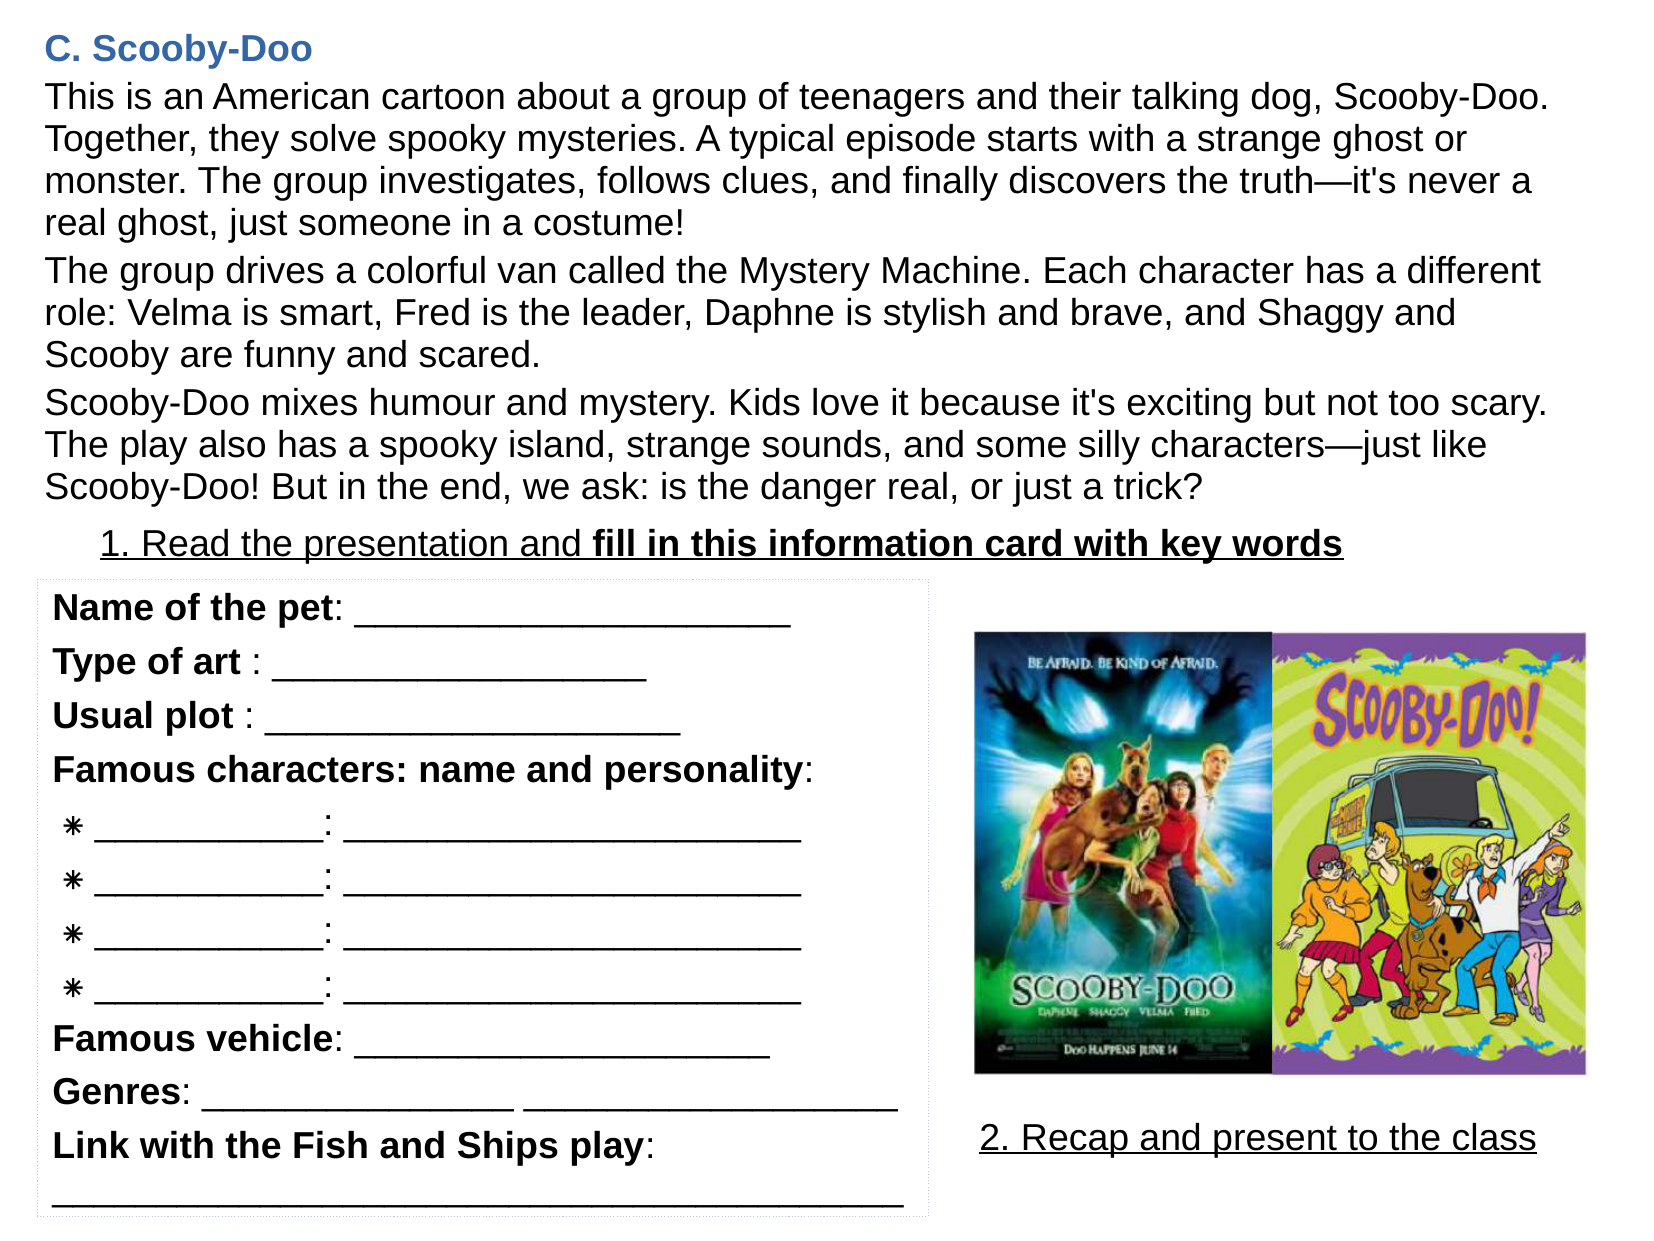

C. Scooby-Doo
This is an American cartoon about a group of teenagers and their talking dog, Scooby-Doo. Together, they solve spooky mysteries. A typical episode starts with a strange ghost or monster. The group investigates, follows clues, and finally discovers the truth—it's never a real ghost, just someone in a costume!
The group drives a colorful van called the Mystery Machine. Each character has a different role: Velma is smart, Fred is the leader, Daphne is stylish and brave, and Shaggy and Scooby are funny and scared.
Scooby-Doo mixes humour and mystery. Kids love it because it's exciting but not too scary. The play also has a spooky island, strange sounds, and some silly characters—just like Scooby-Doo! But in the end, we ask: is the danger real, or just a trick?
1. Read the presentation and fill in this information card with key words
Name of the pet: _____________________
Type of art : __________________
Usual plot : ____________________
Famous characters: name and personality:
 ⁕ ___________: ______________________
 ⁕ ___________: ______________________
 ⁕ ___________: ______________________
 ⁕ ___________: ______________________
Famous vehicle: ____________________
Genres: _______________ __________________
Link with the Fish and Ships play: _________________________________________
2. Recap and present to the class